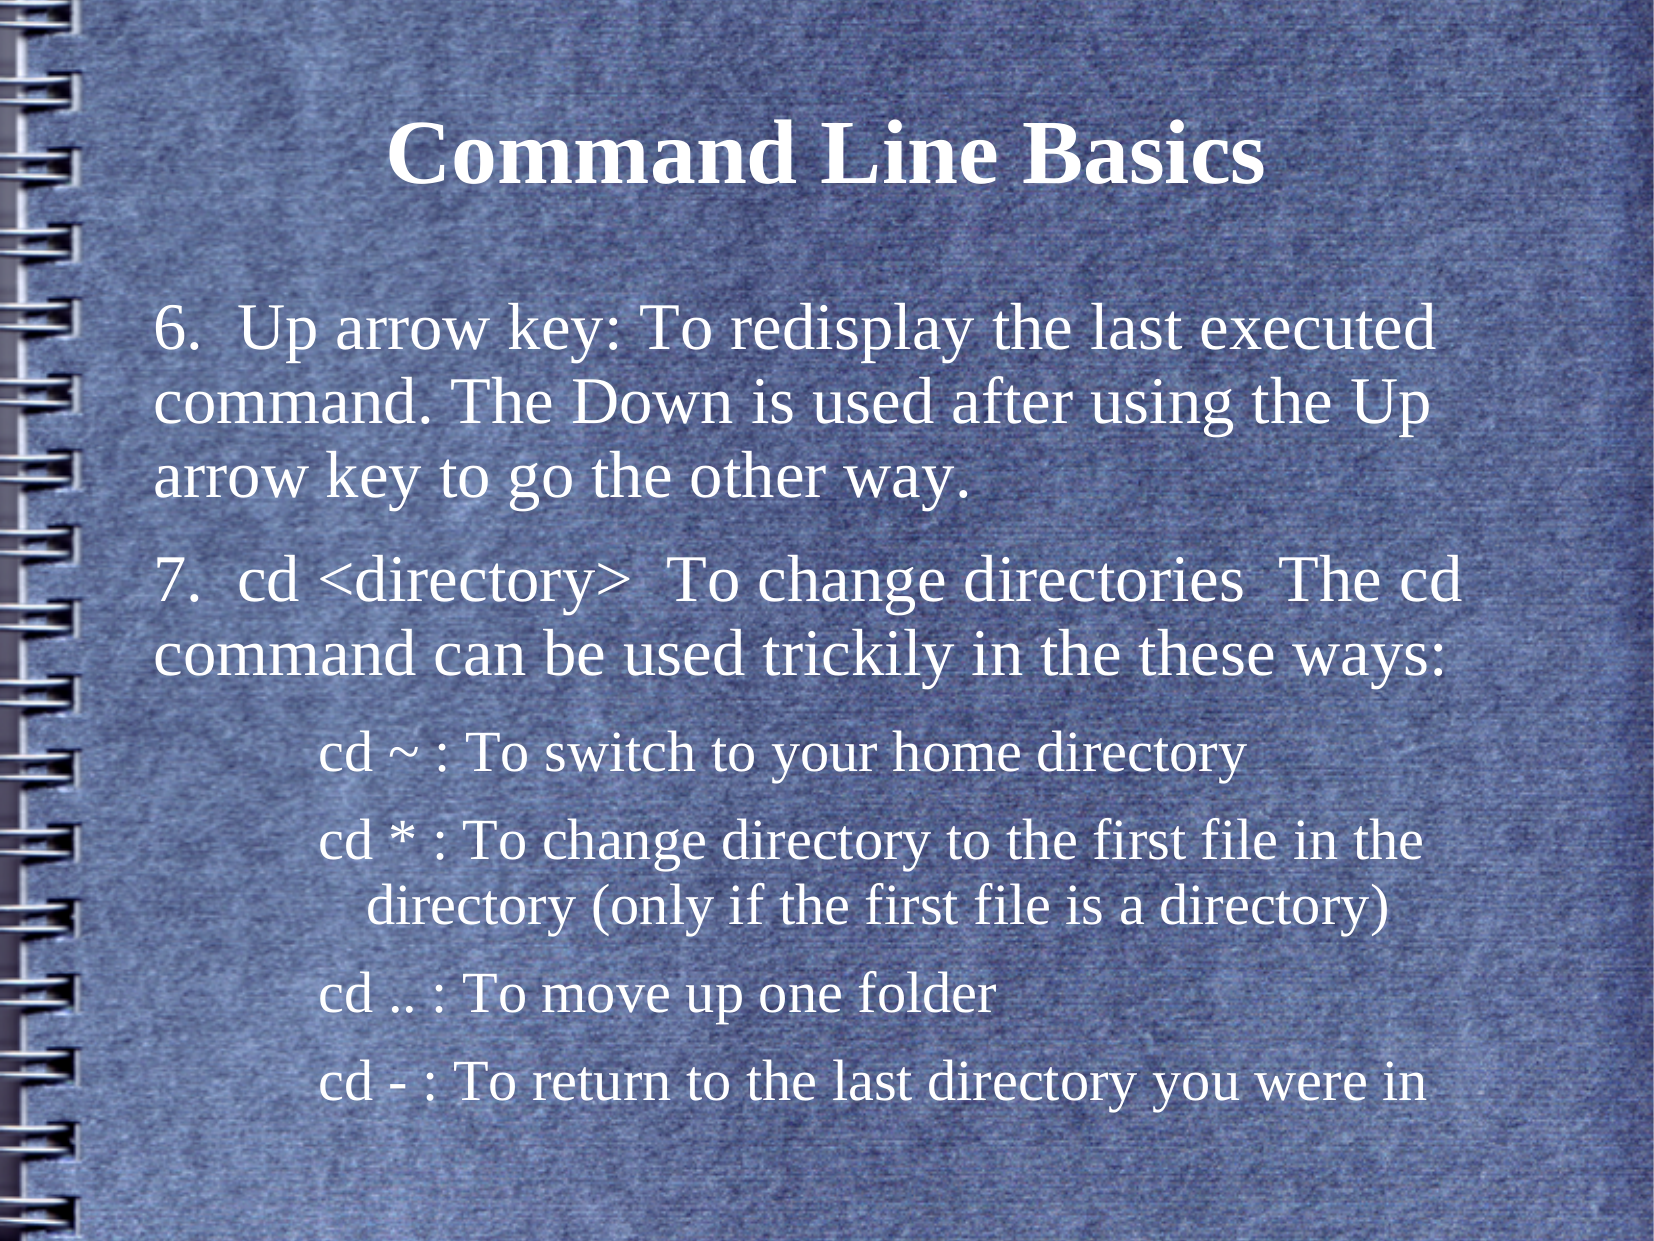

# Command Line Basics
6. Up arrow key: To redisplay the last executed command. The Down is used after using the Up arrow key to go the other way.
7. cd <directory> To change directories The cd command can be used trickily in the these ways:
cd ~ : To switch to your home directory
cd * : To change directory to the first file in the directory (only if the first file is a directory)
cd .. : To move up one folder
cd - : To return to the last directory you were in